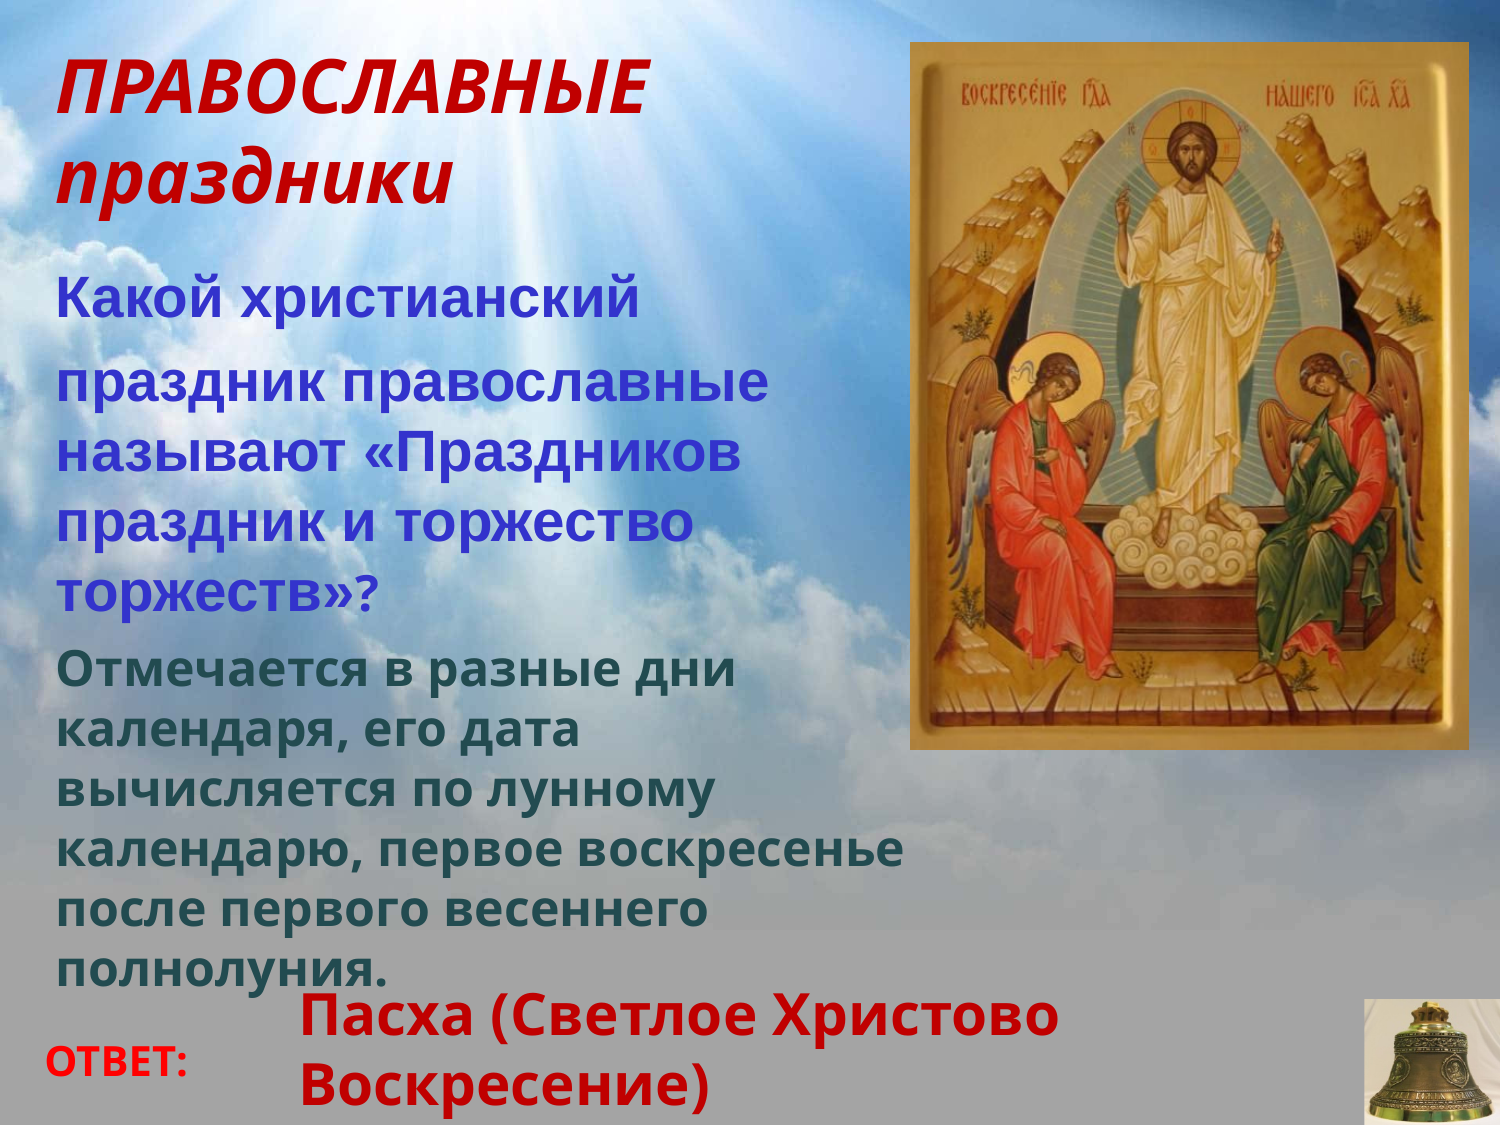

ПРАВОСЛАВНЫЕпраздники
Какой христианский
праздник православные называют «Праздников праздник и торжество торжеств»?
Отмечается в разные дни календаря, его дата вычисляется по лунному календарю, первое воскресенье после первого весеннего полнолуния.
Пасха (Светлое Христово Воскресение)
ОТВЕТ: